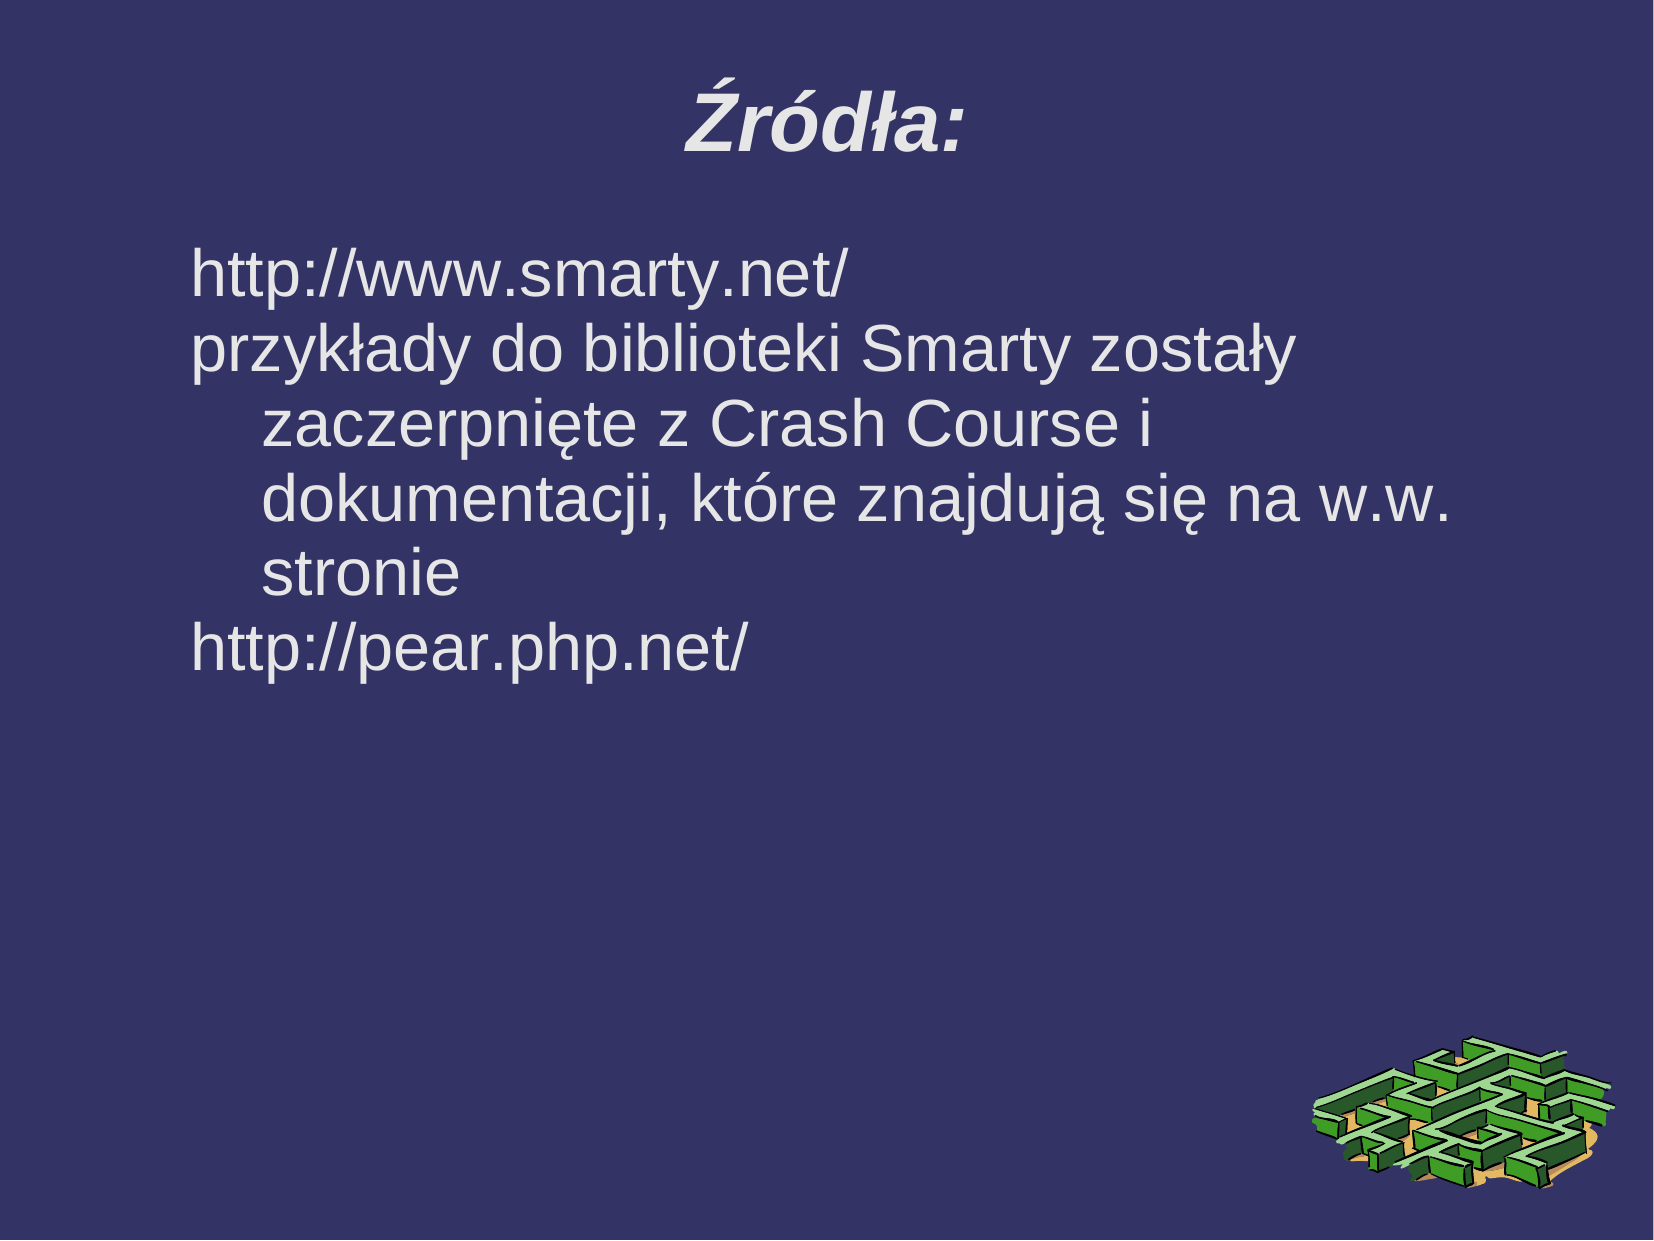

# Źródła:
http://www.smarty.net/
przykłady do biblioteki Smarty zostały zaczerpnięte z Crash Course i dokumentacji, które znajdują się na w.w. stronie
http://pear.php.net/